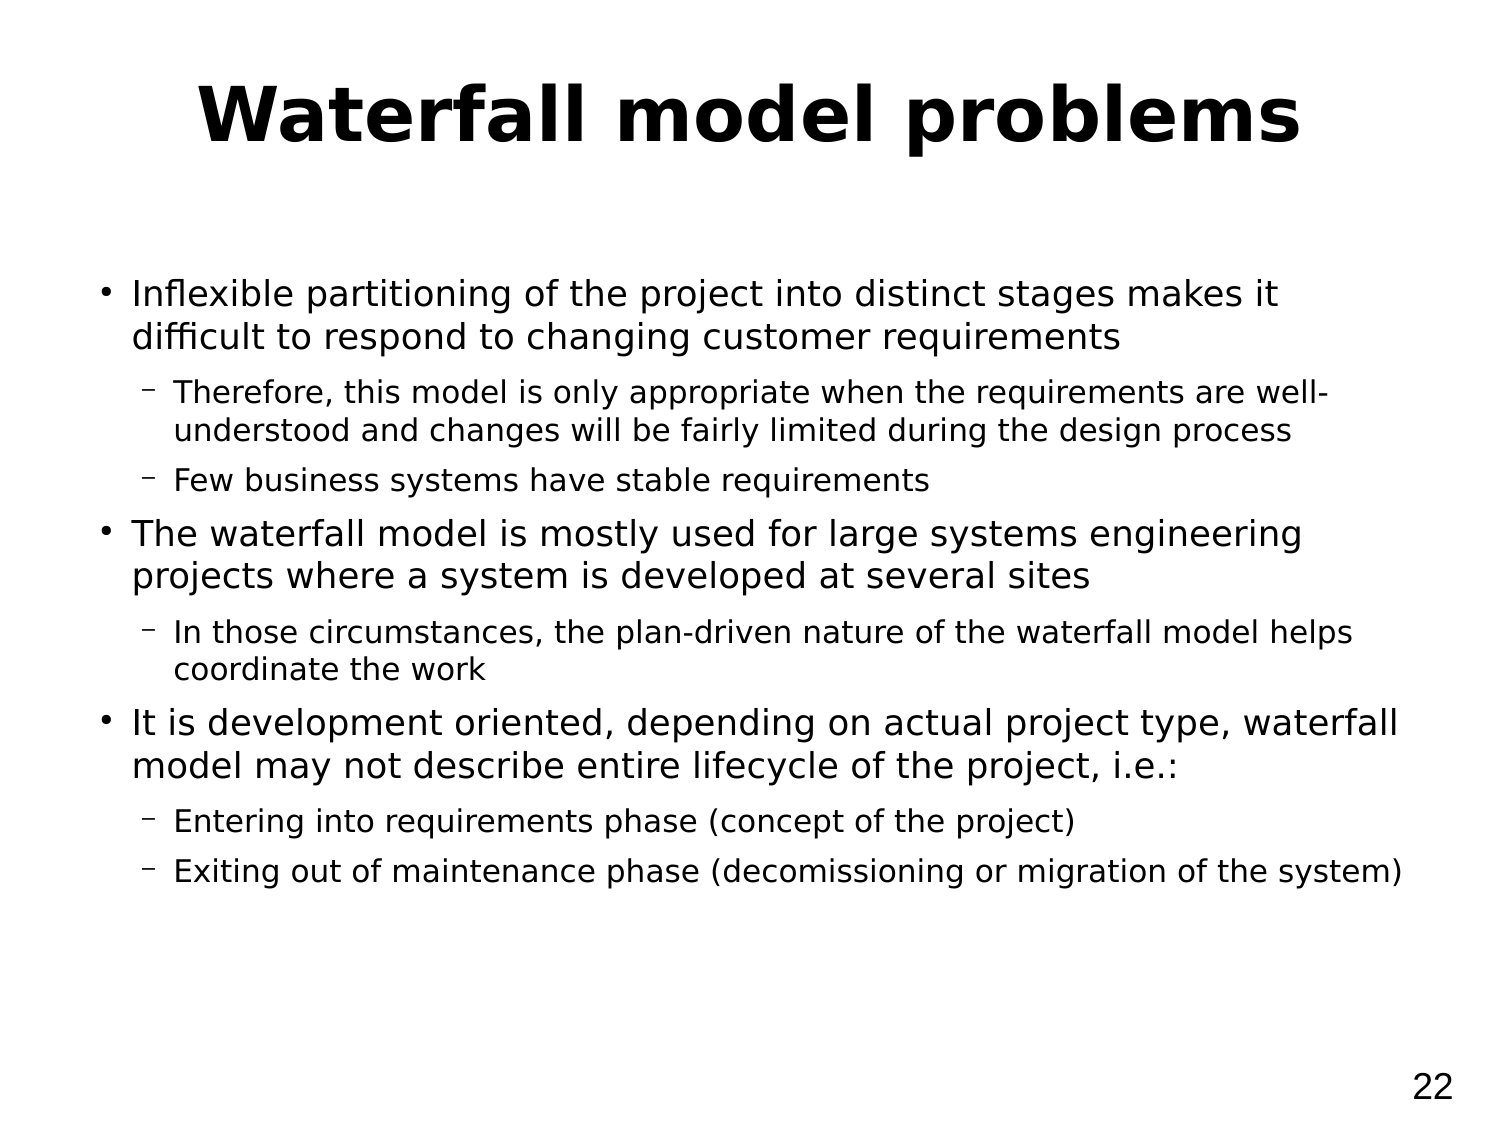

# Waterfall model problems
Inflexible partitioning of the project into distinct stages makes it difficult to respond to changing customer requirements
Therefore, this model is only appropriate when the requirements are well-understood and changes will be fairly limited during the design process
Few business systems have stable requirements
The waterfall model is mostly used for large systems engineering projects where a system is developed at several sites
In those circumstances, the plan-driven nature of the waterfall model helps coordinate the work
It is development oriented, depending on actual project type, waterfall model may not describe entire lifecycle of the project, i.e.:
Entering into requirements phase (concept of the project)
Exiting out of maintenance phase (decomissioning or migration of the system)